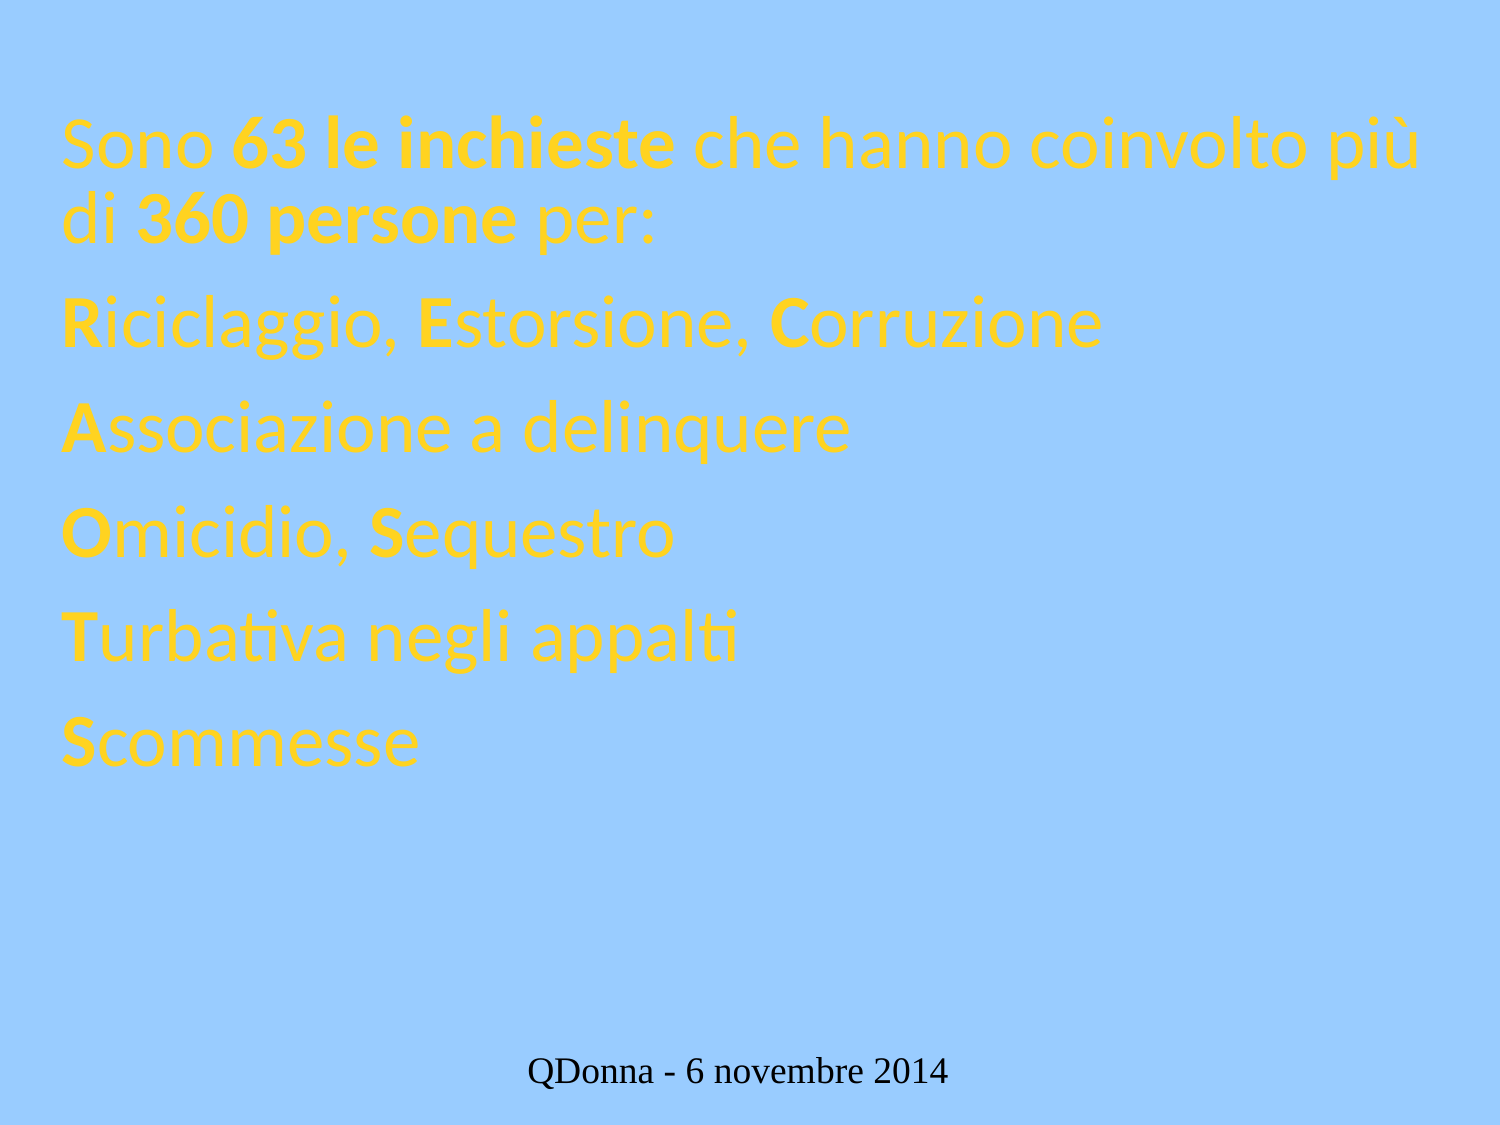

# Sono 63 le inchieste che hanno coinvolto più di 360 persone per:
Riciclaggio, Estorsione, Corruzione
Associazione a delinquere
Omicidio, Sequestro
Turbativa negli appalti
Scommesse
QDonna - 6 novembre 2014